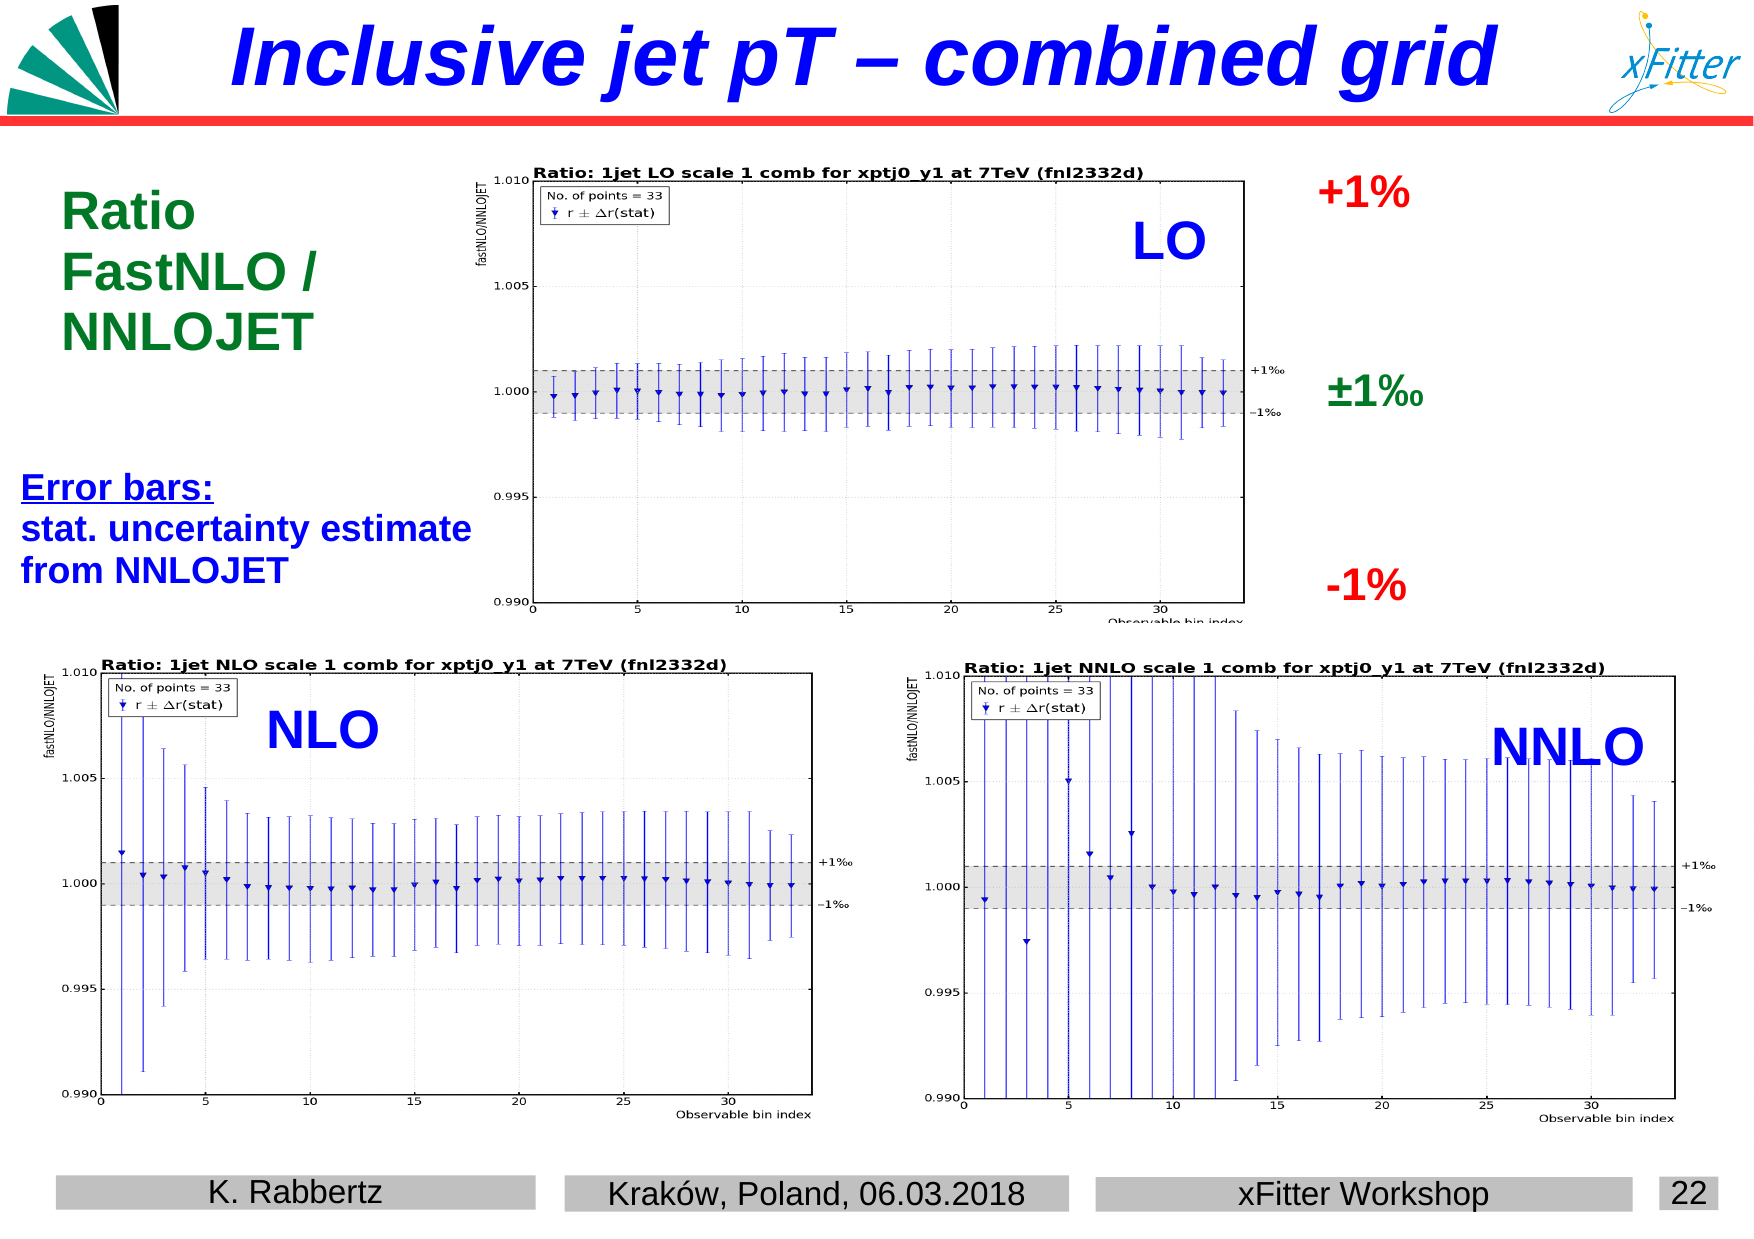

# Inclusive jet pT – combined grid
+1%
Ratio
FastNLO /
NNLOJET
LO
±1‰
Error bars:
stat. uncertainty estimate from NNLOJET
-1%
NLO
NNLO